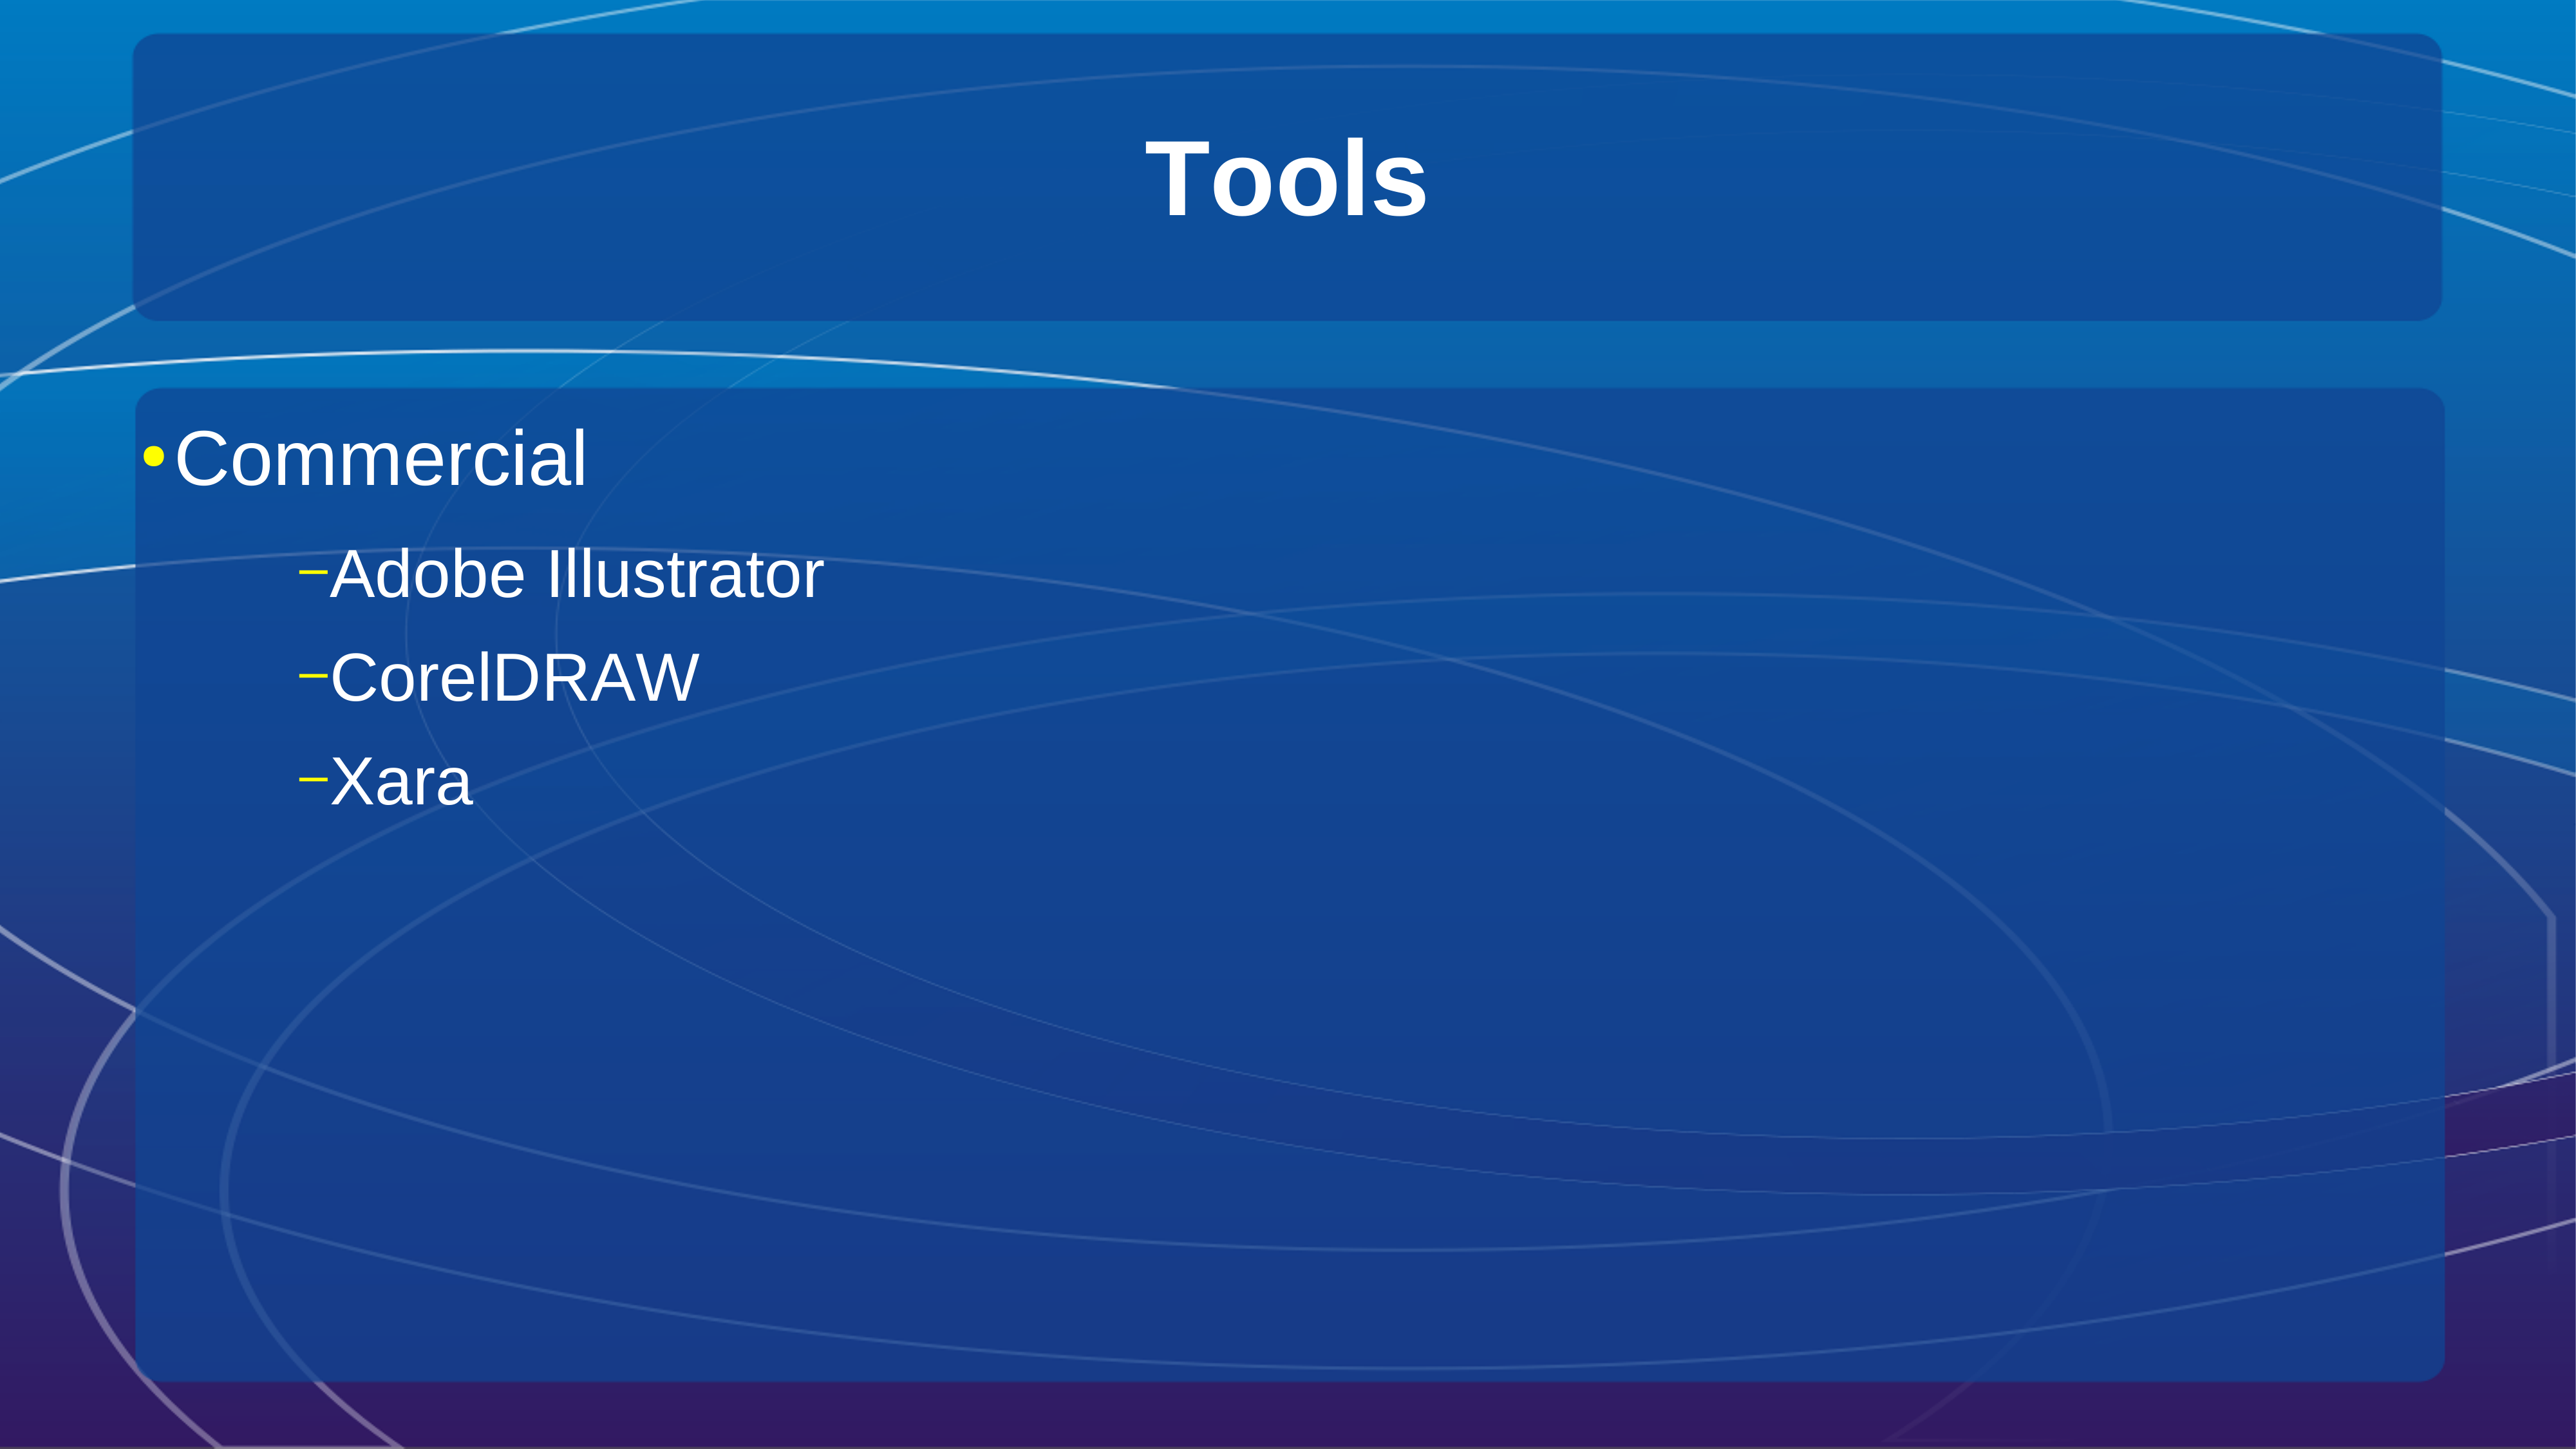

# Tools
Commercial
Adobe Illustrator
CorelDRAW
Xara